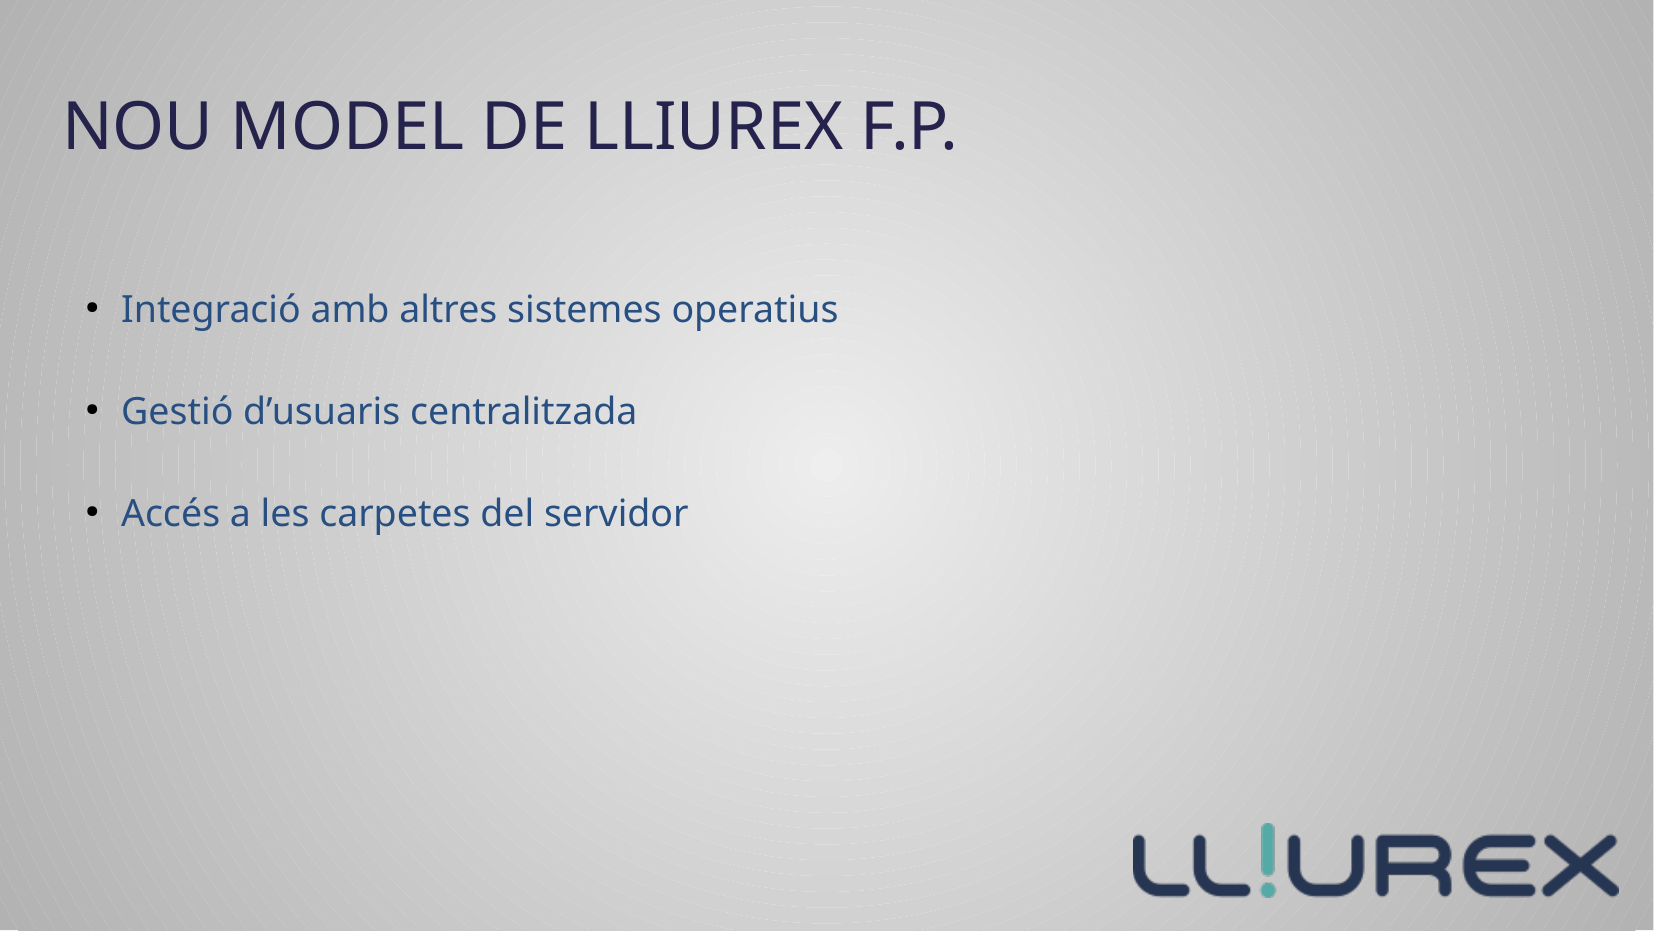

NOU MODEL DE LLIUREX F.P.
Integració amb altres sistemes operatius
Gestió d’usuaris centralitzada
Accés a les carpetes del servidor